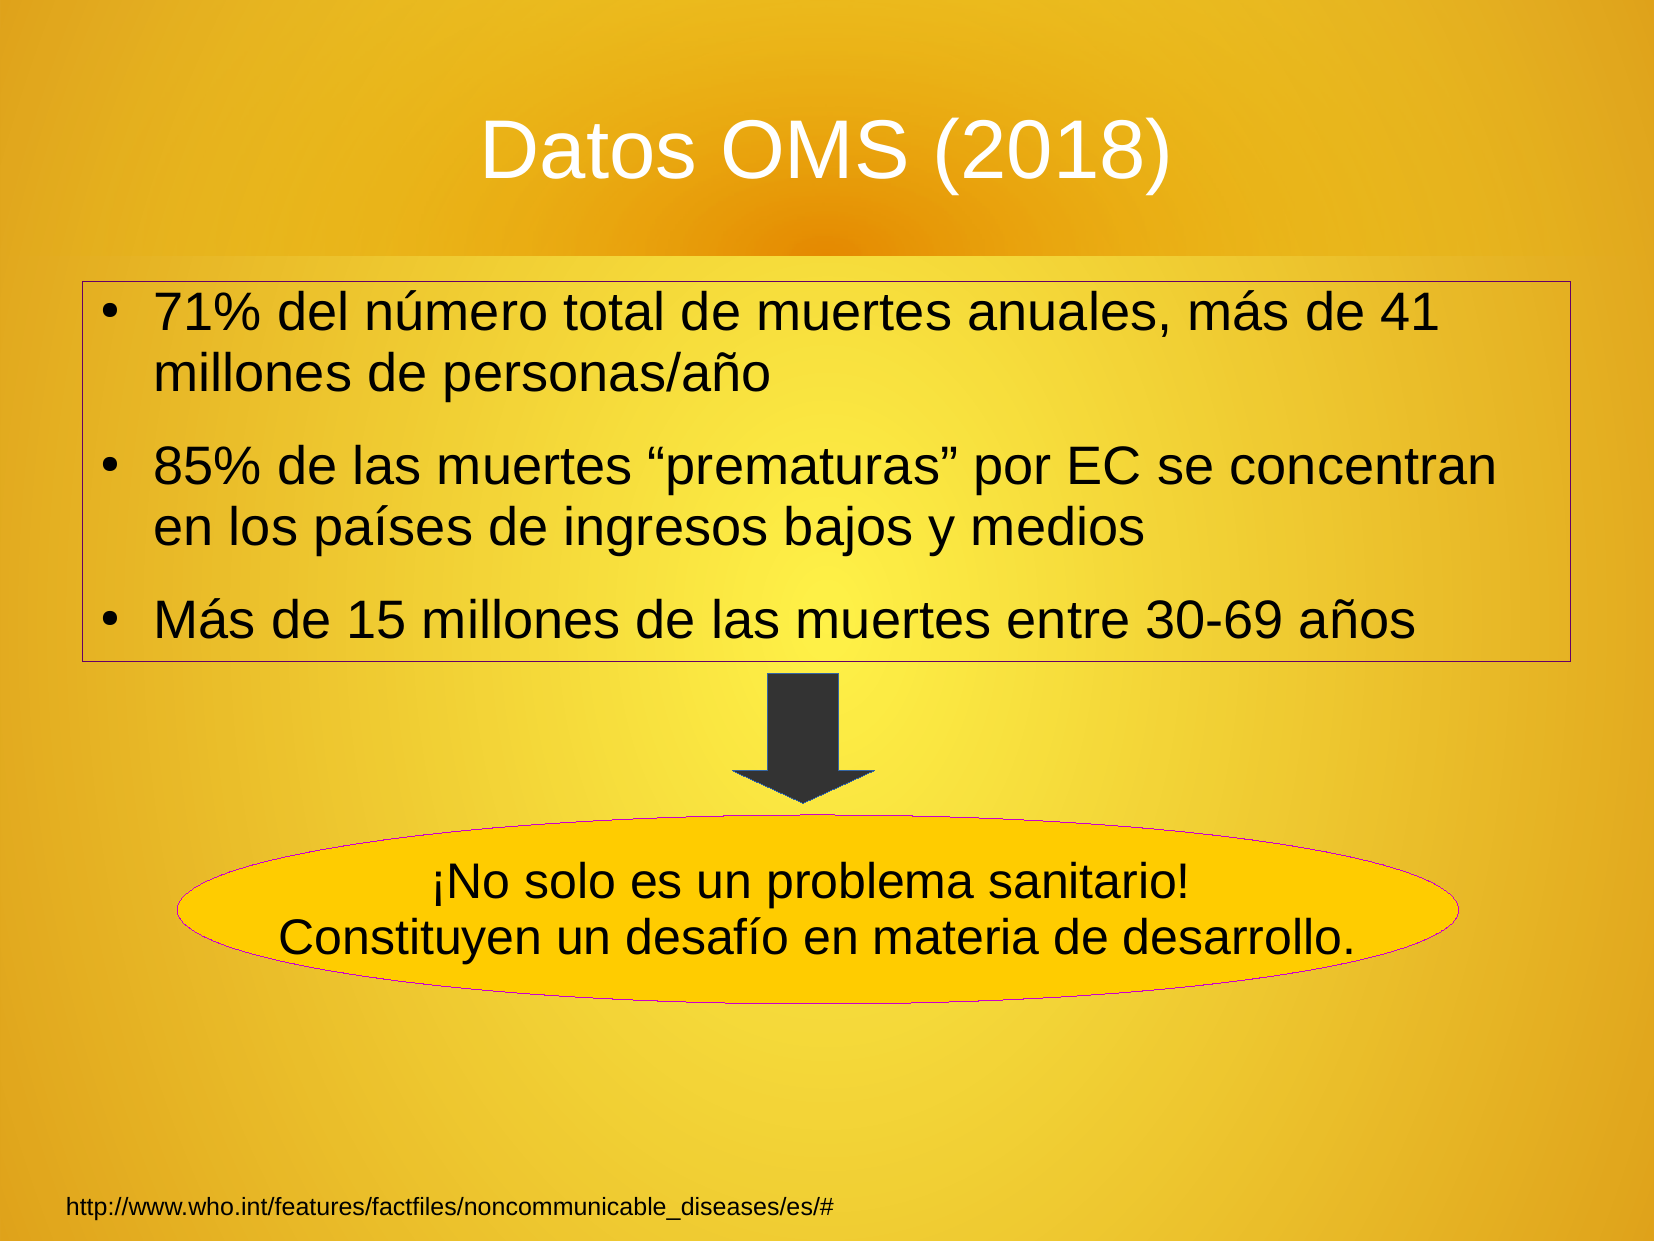

Datos OMS (2018)
# 71% del número total de muertes anuales, más de 41 millones de personas/año
85% de las muertes “prematuras” por EC se concentran en los países de ingresos bajos y medios
Más de 15 millones de las muertes entre 30-69 años
¡No solo es un problema sanitario!
Constituyen un desafío en materia de desarrollo.
http://www.who.int/features/factfiles/noncommunicable_diseases/es/#